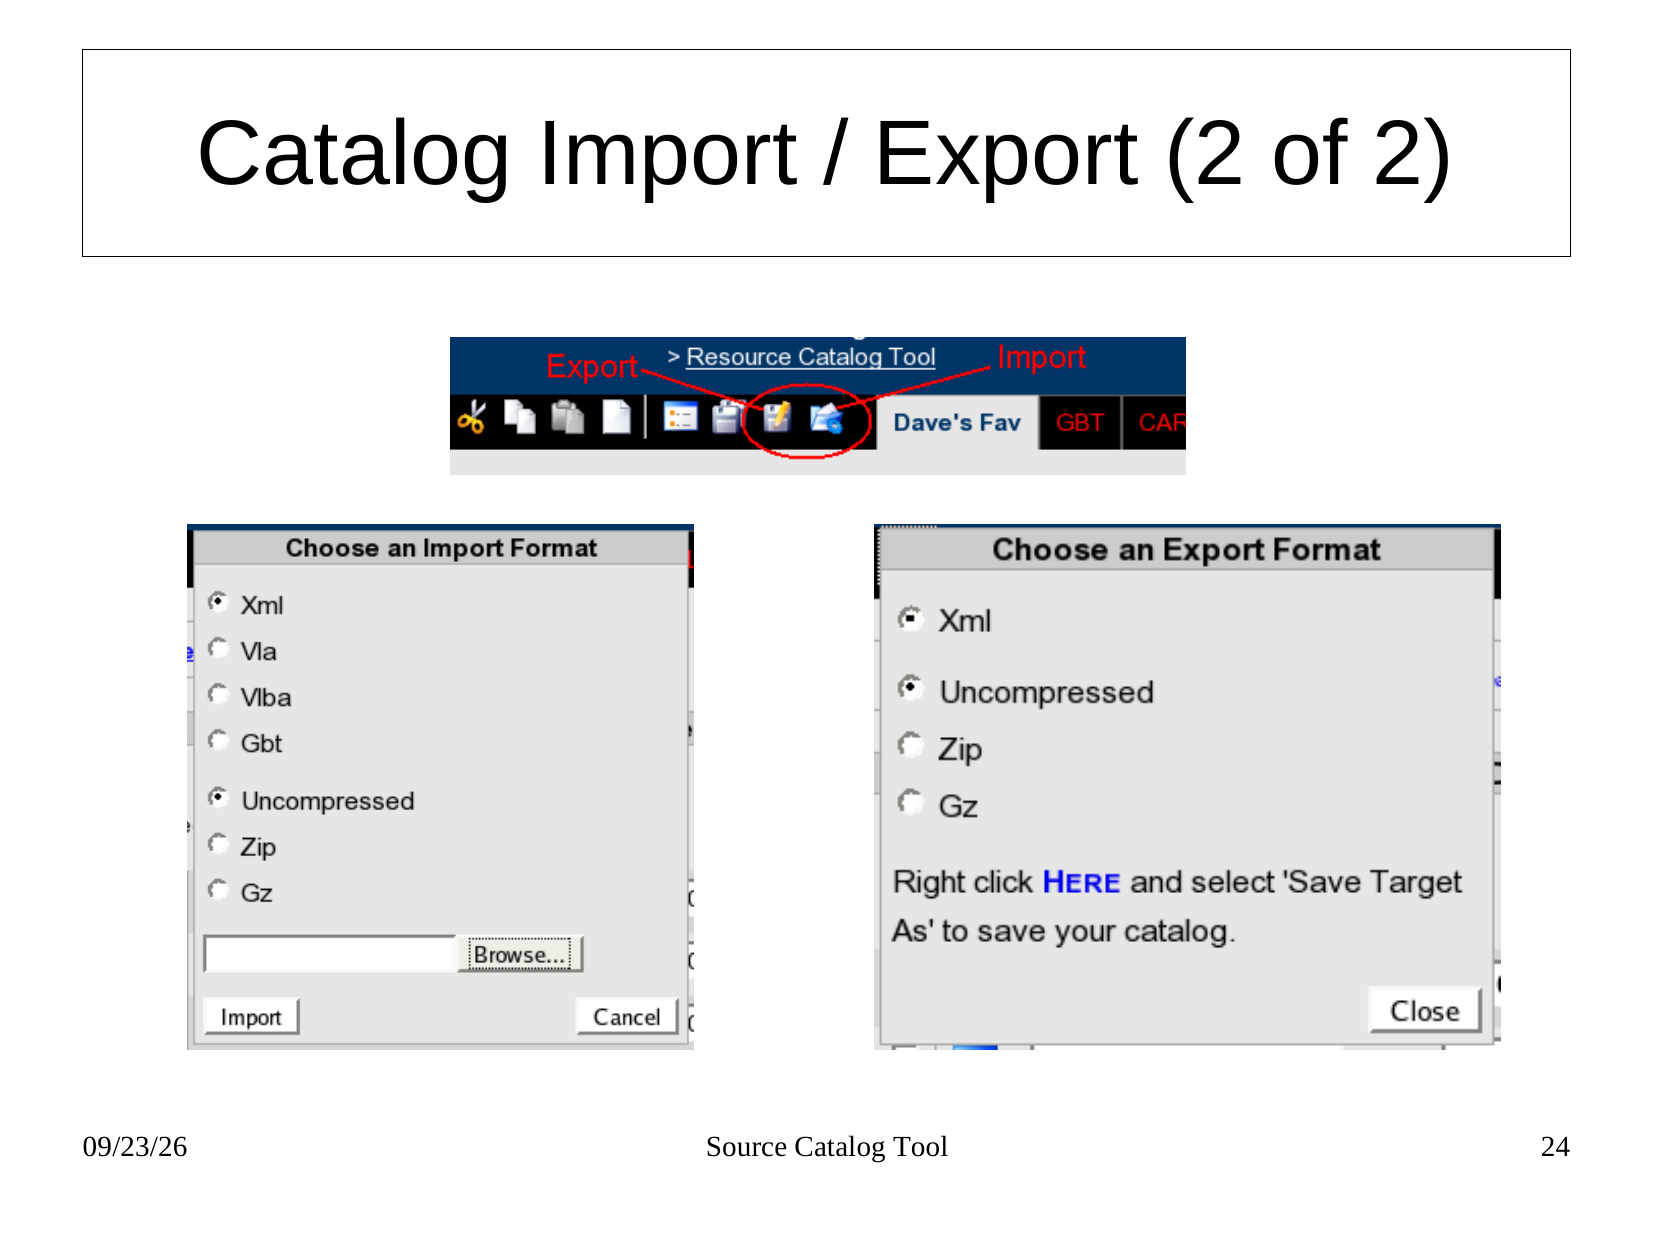

# Catalog Import / Export (2 of 2)
Source Catalog Tool
24